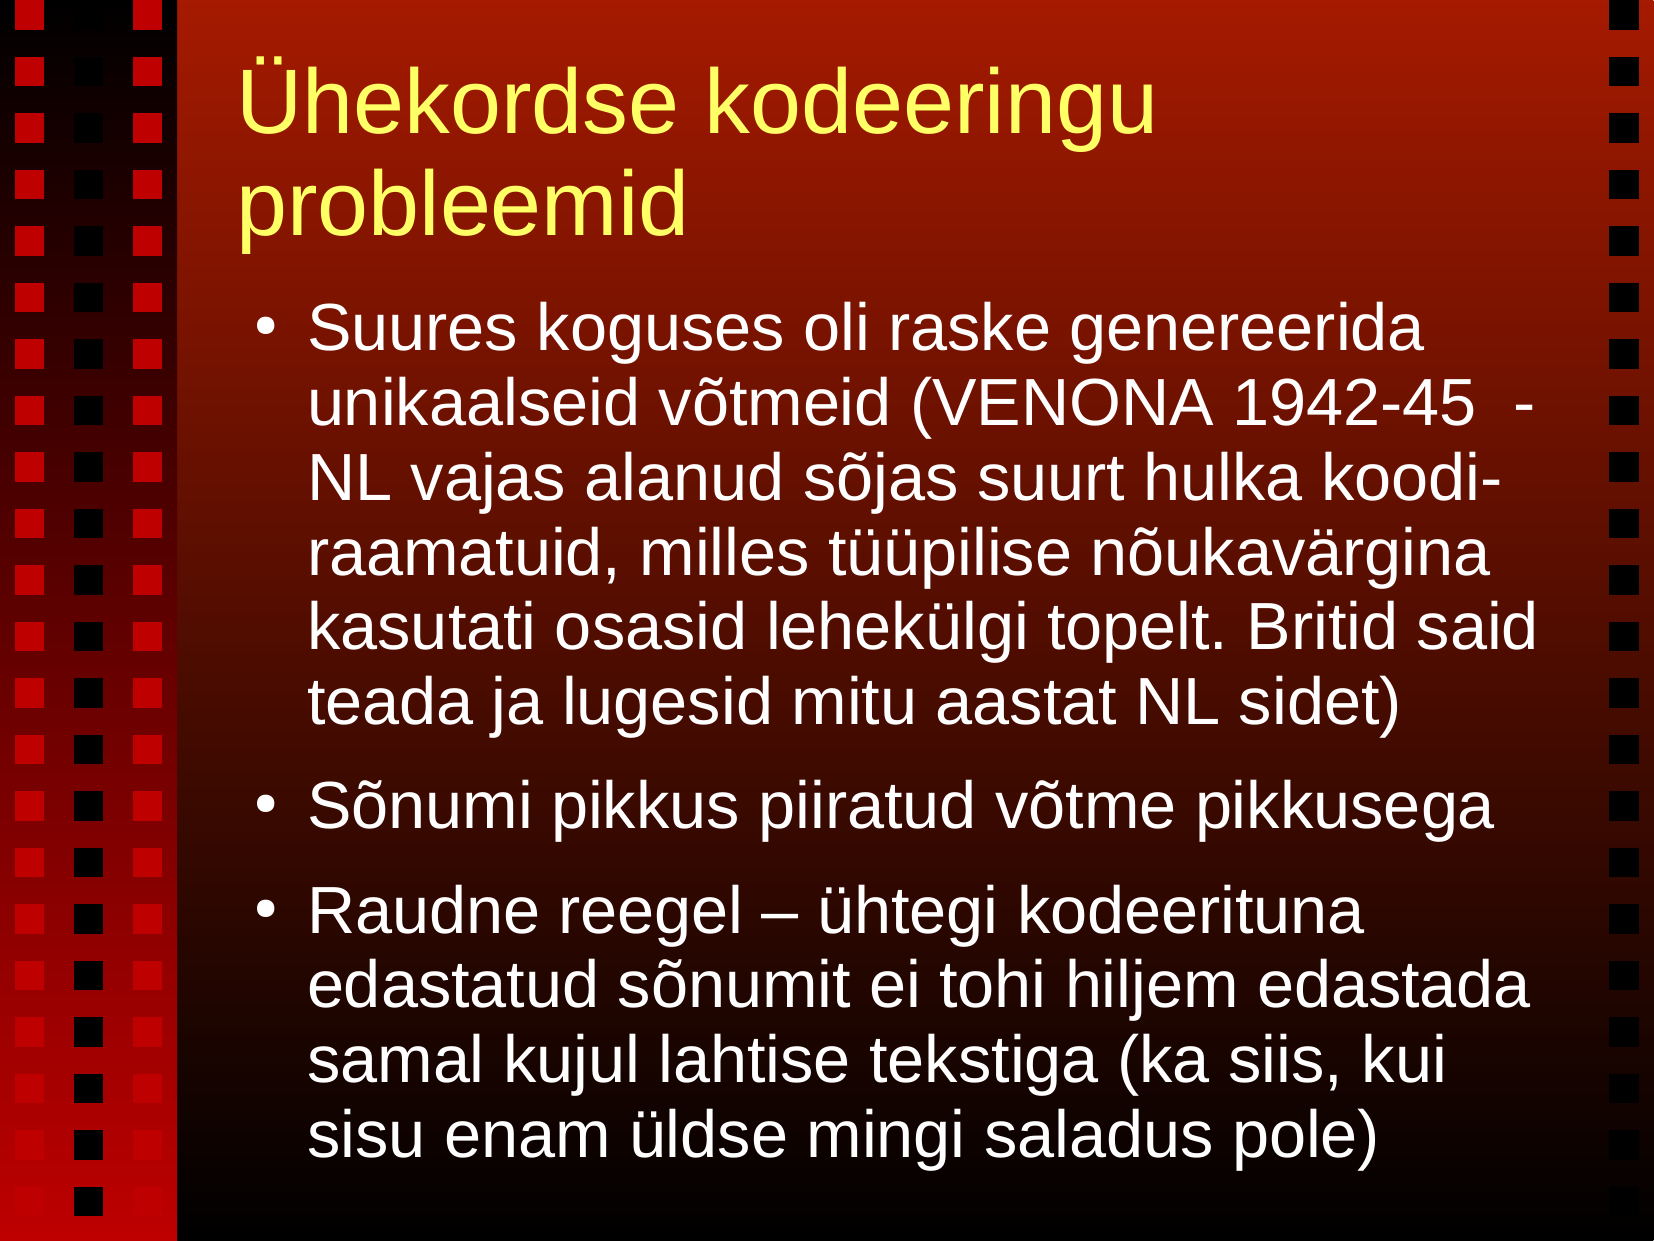

# Ühekordse kodeeringu probleemid
Suures koguses oli raske genereerida unikaalseid võtmeid (VENONA 1942-45 - NL vajas alanud sõjas suurt hulka koodi-raamatuid, milles tüüpilise nõukavärgina kasutati osasid lehekülgi topelt. Britid said teada ja lugesid mitu aastat NL sidet)
Sõnumi pikkus piiratud võtme pikkusega
Raudne reegel – ühtegi kodeerituna edastatud sõnumit ei tohi hiljem edastada samal kujul lahtise tekstiga (ka siis, kui sisu enam üldse mingi saladus pole)